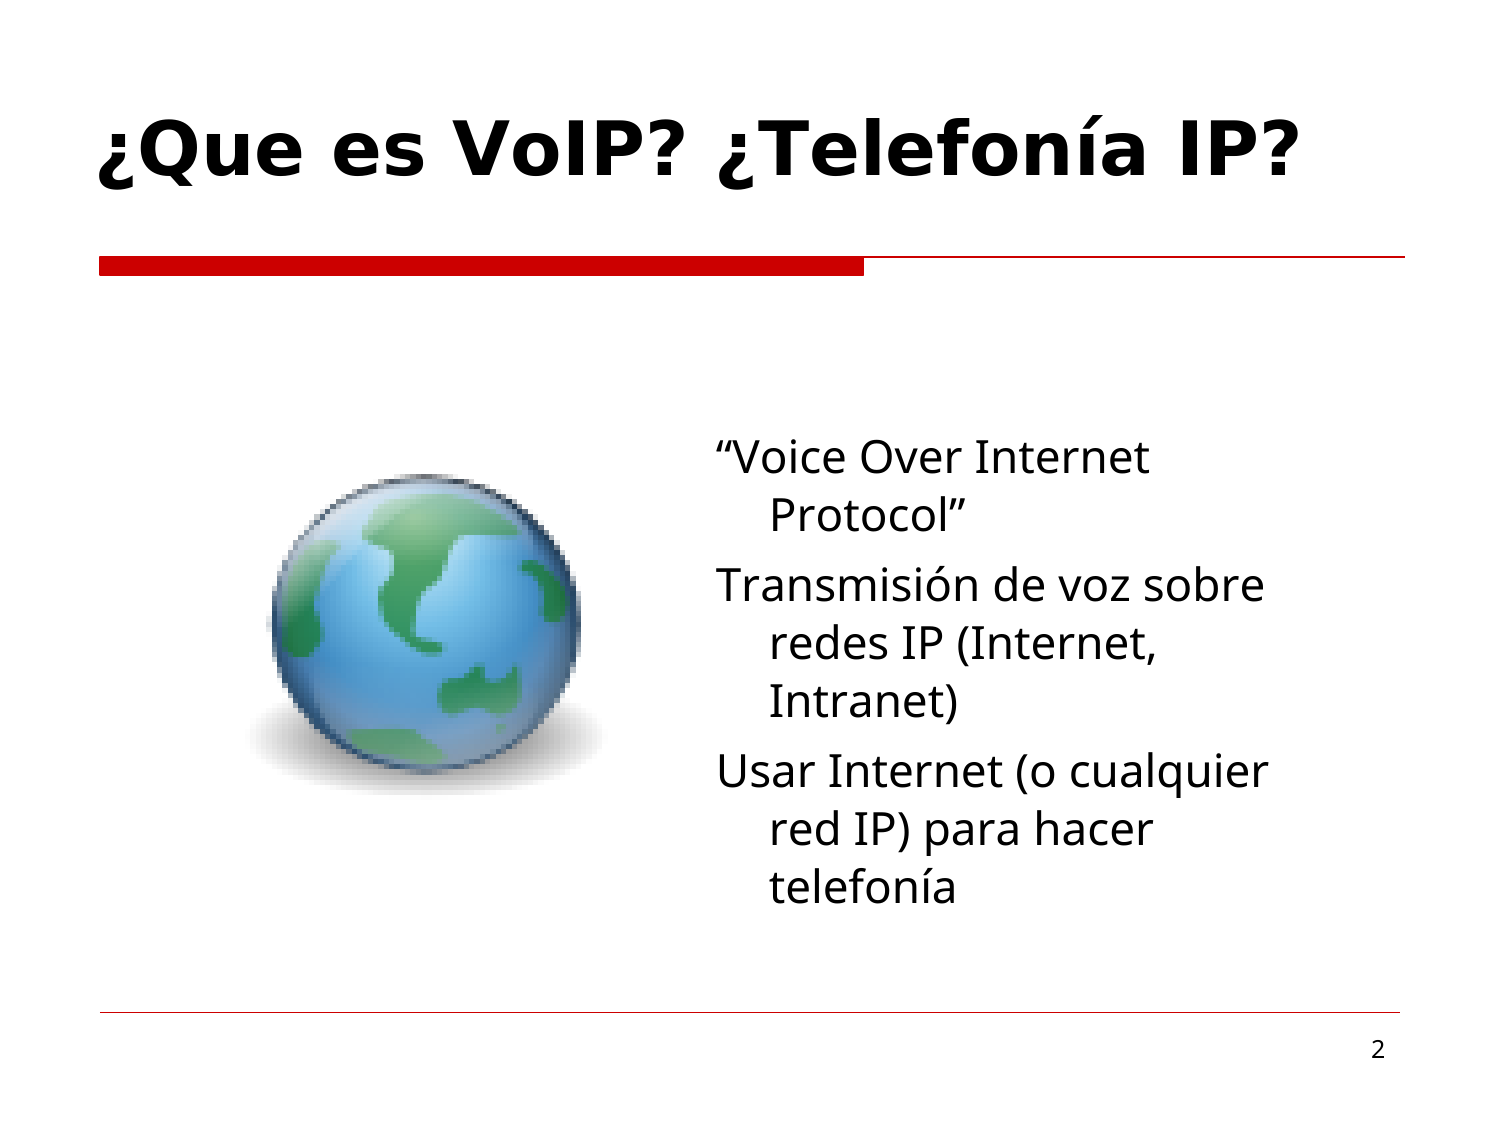

# ¿Que es VoIP? ¿Telefonía IP?
“Voice Over Internet Protocol”
Transmisión de voz sobre redes IP (Internet, Intranet)
Usar Internet (o cualquier red IP) para hacer telefonía